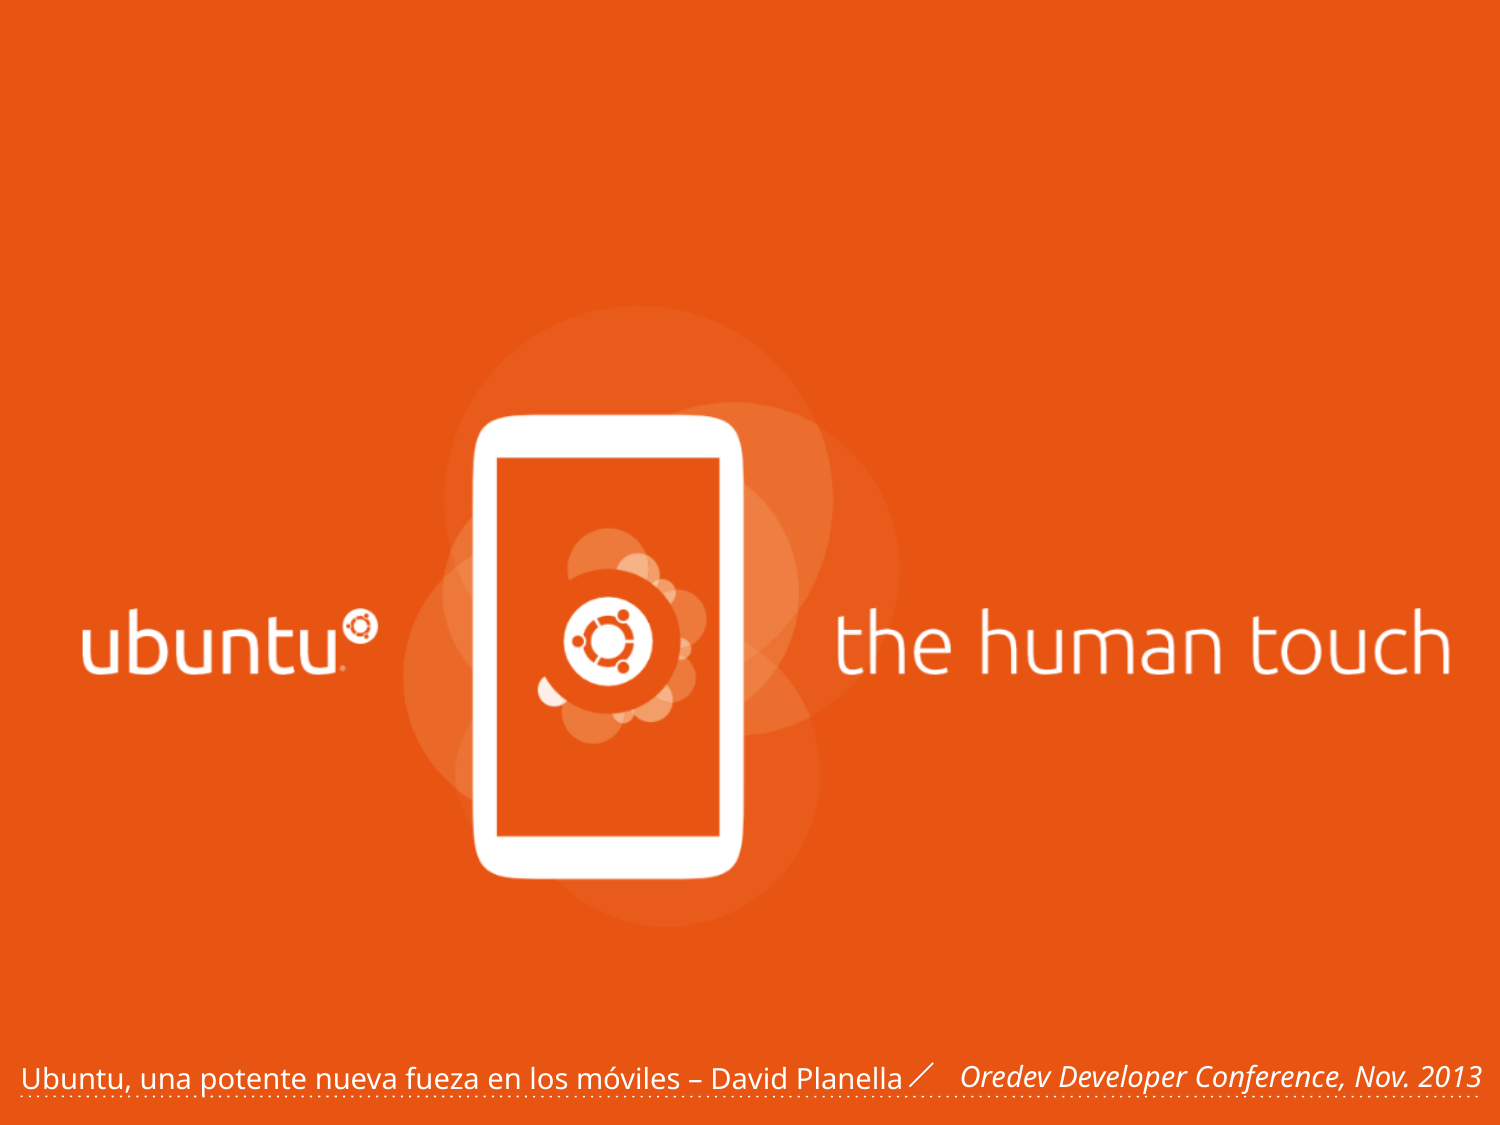

Oredev Developer Conference, Nov. 2013
Ubuntu, una potente nueva fueza en los móviles – David Planella